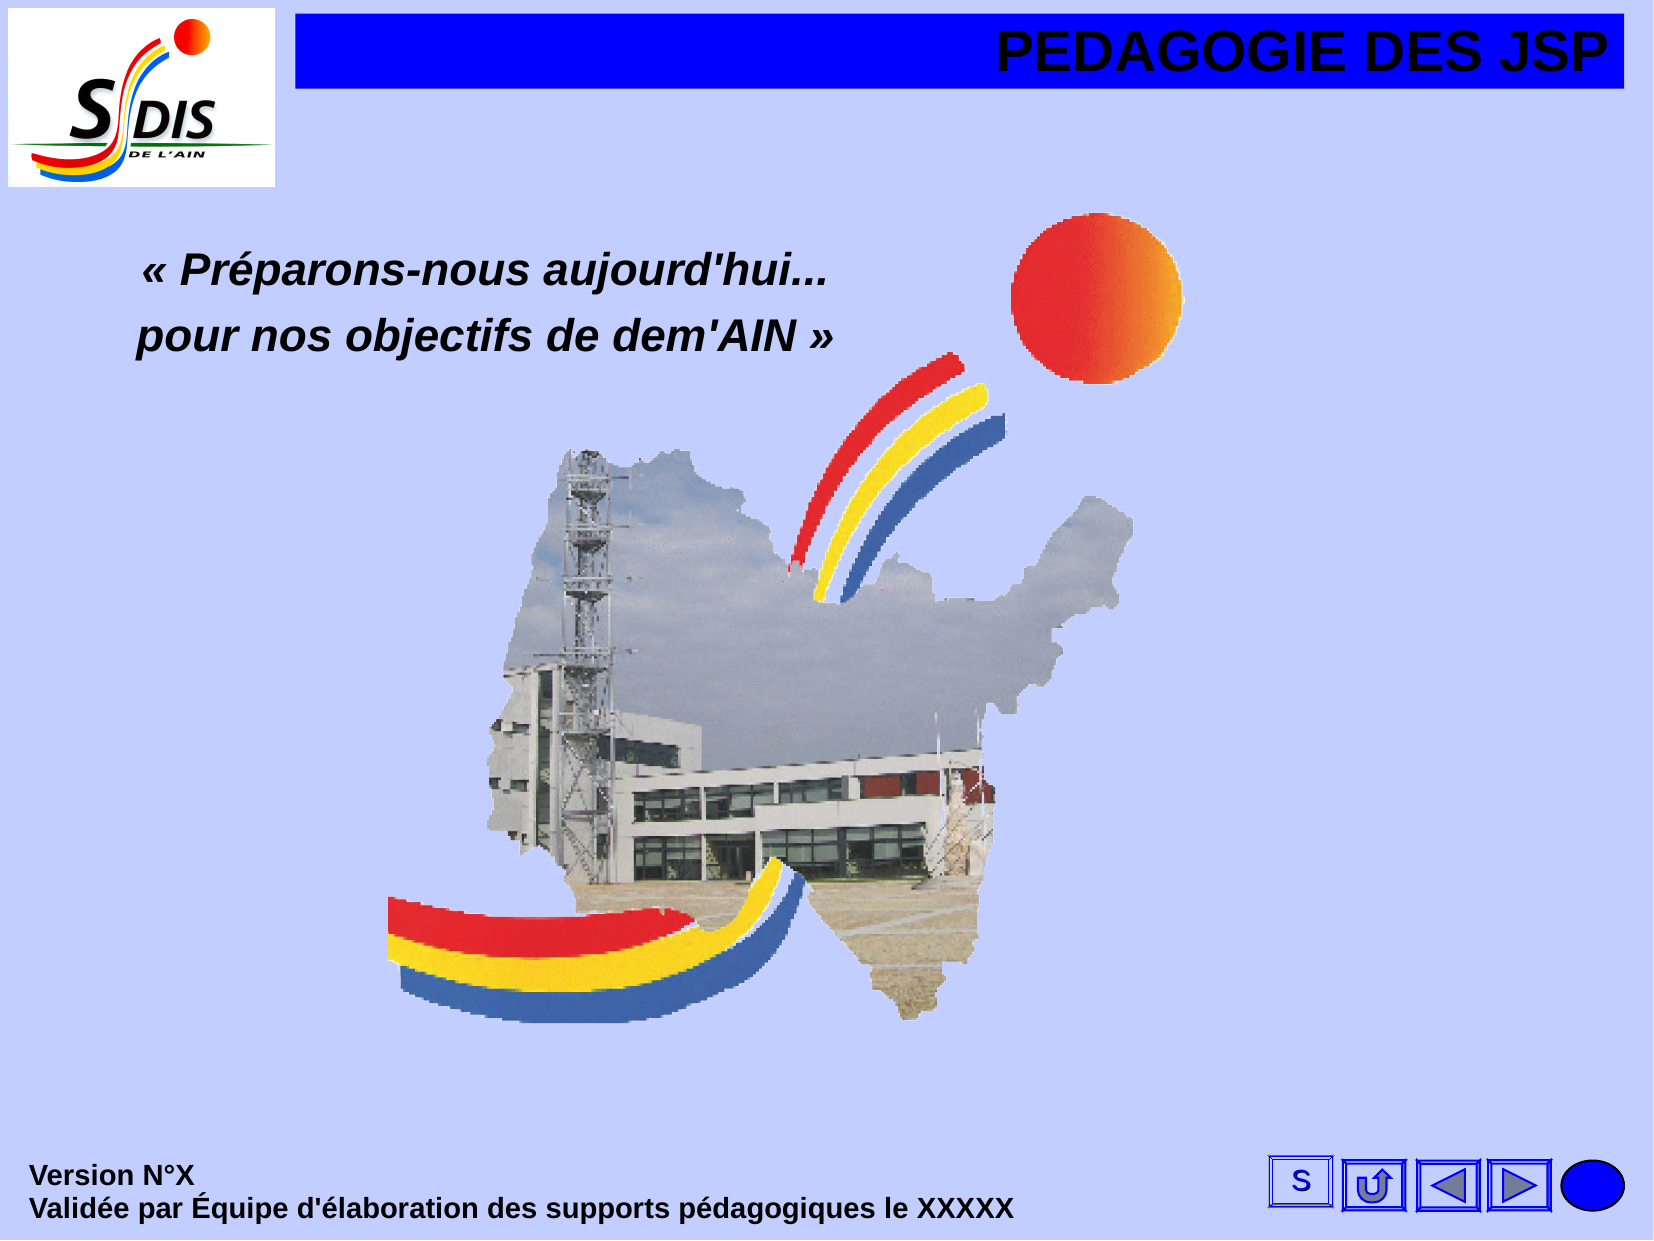

PEDAGOGIE DES JSP
# « Préparons-nous aujourd'hui...
pour nos objectifs de dem'AIN »
Version N°X
Validée par Équipe d'élaboration des supports pédagogiques le XXXXX